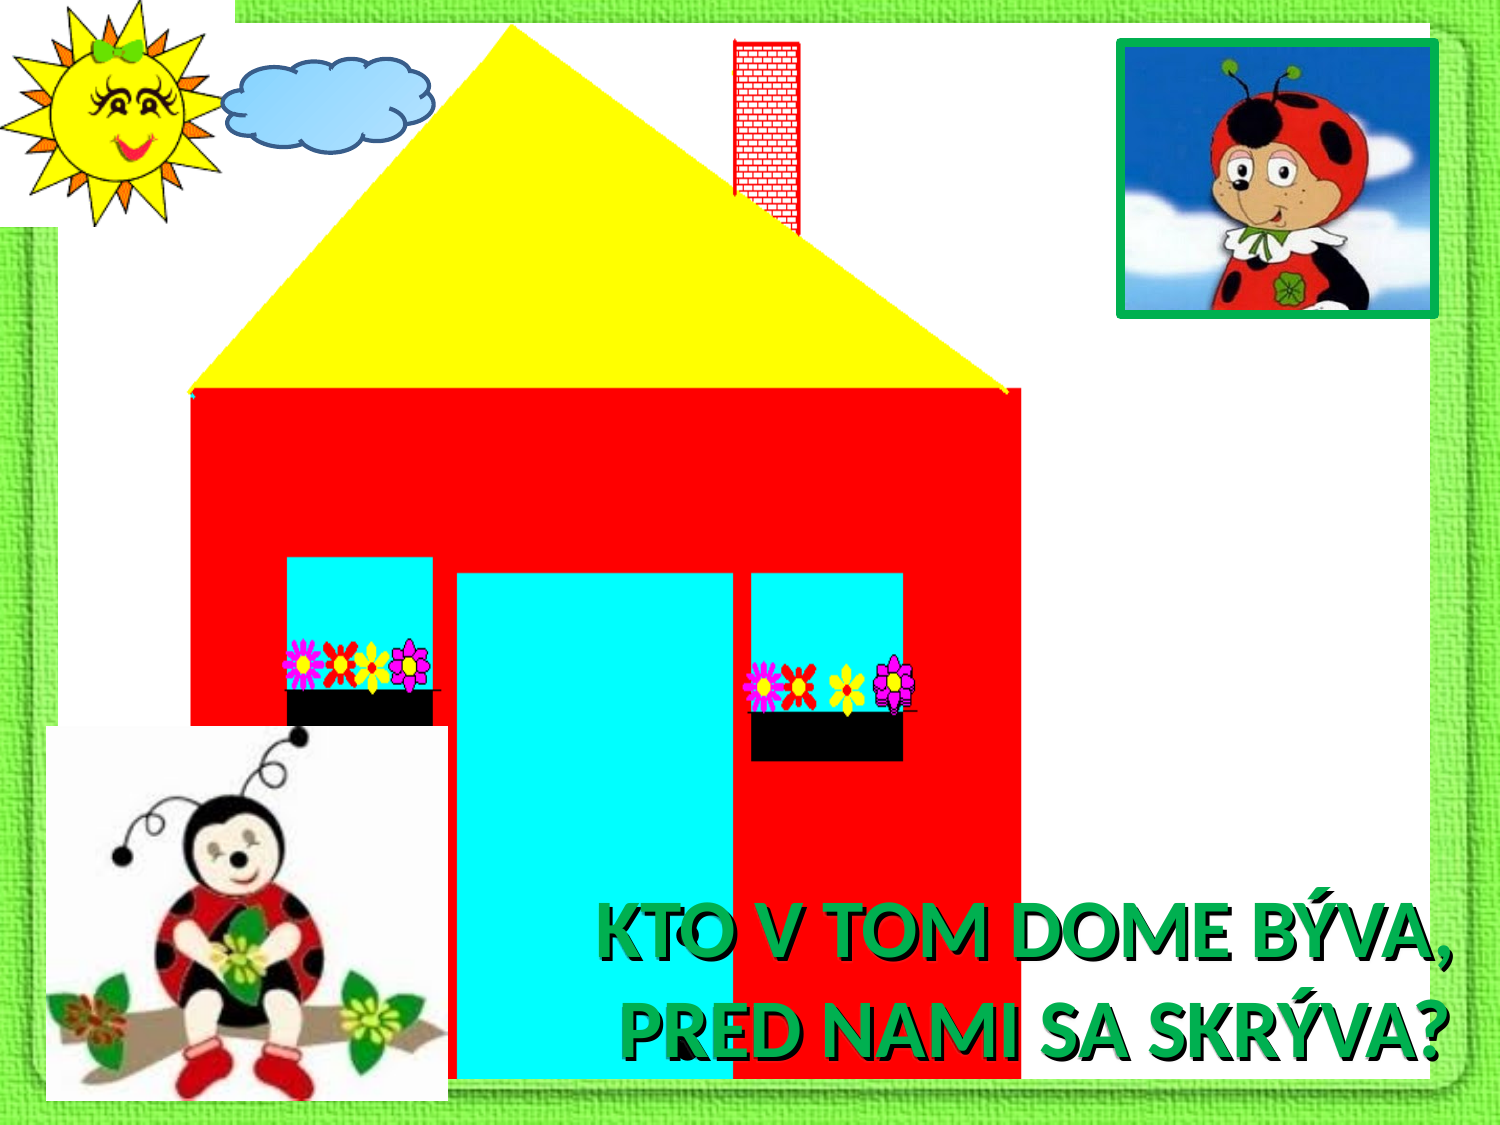

KTO V TOM DOME BÝVA,
 PRED NAMI SA SKRÝVA?
#